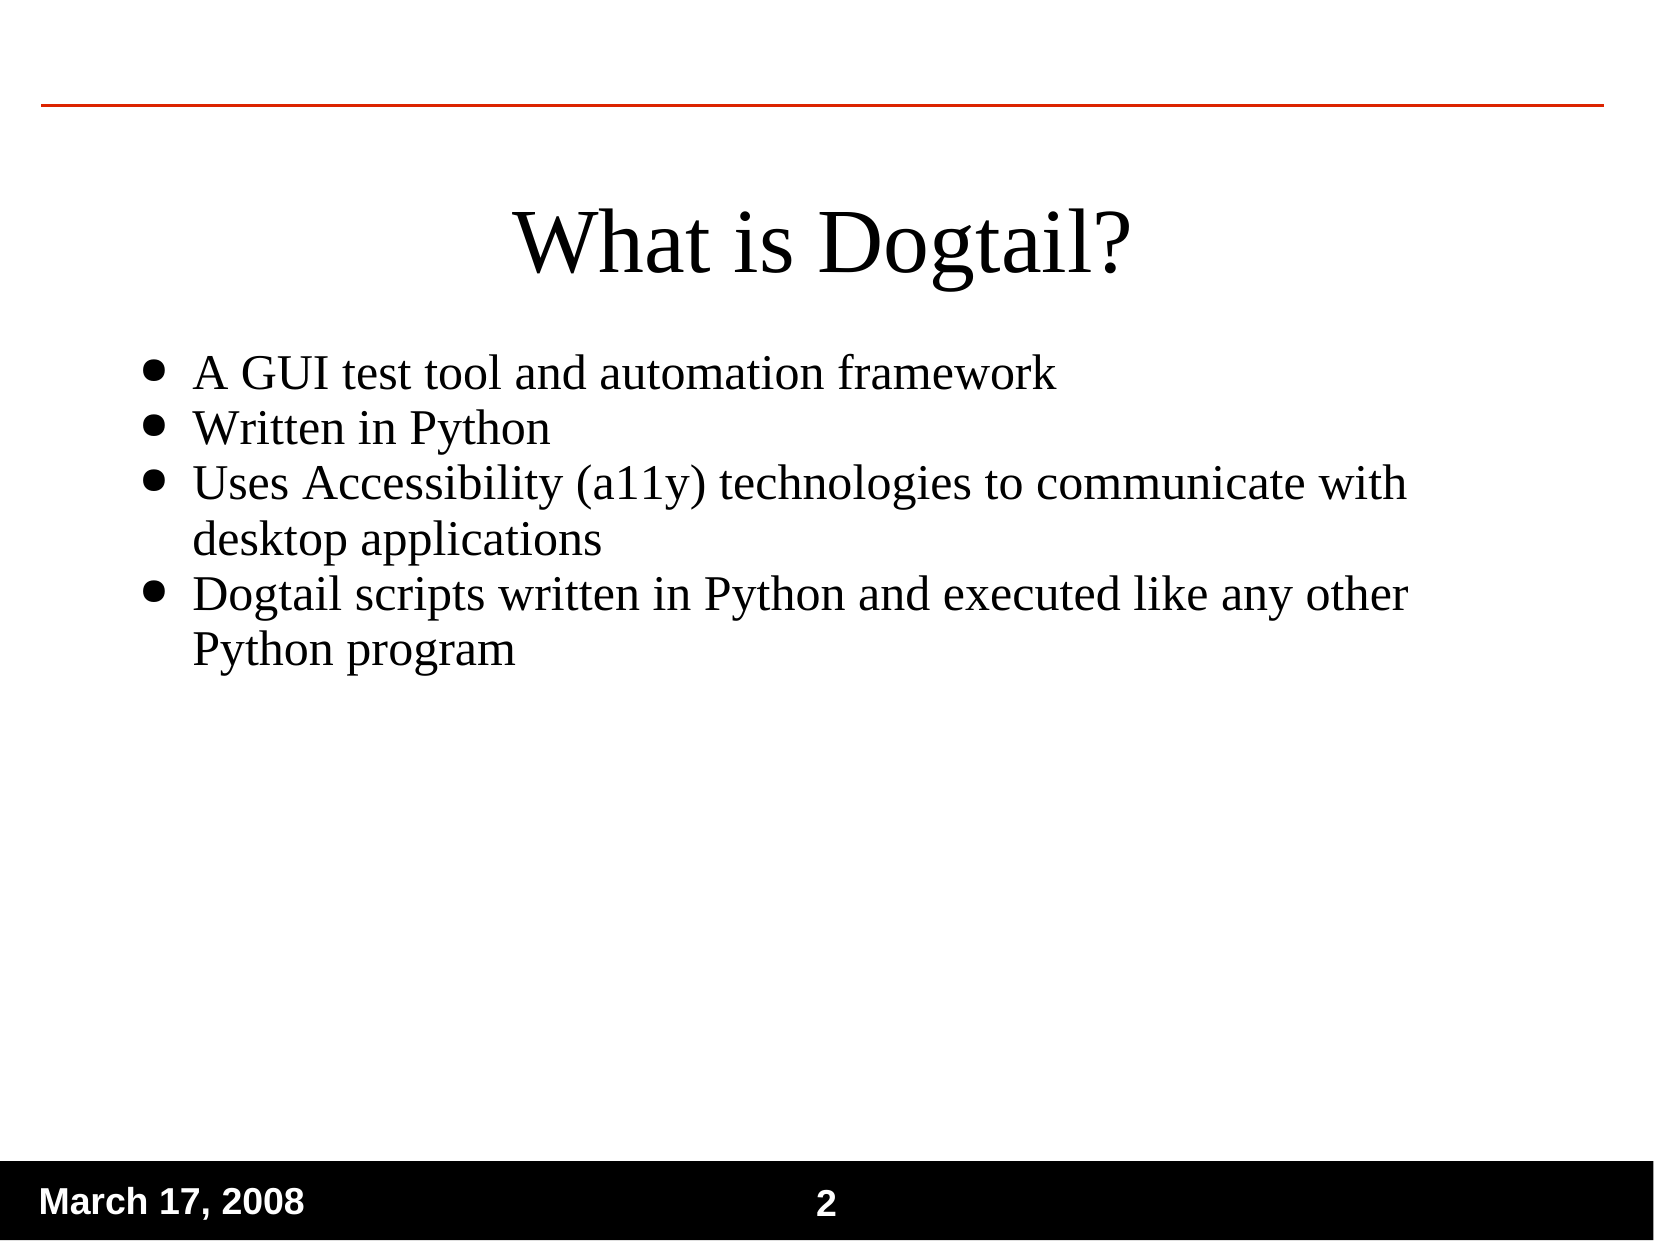

# What is Dogtail?
A GUI test tool and automation framework
Written in Python
Uses Accessibility (a11y) technologies to communicate with desktop applications
Dogtail scripts written in Python and executed like any other Python program